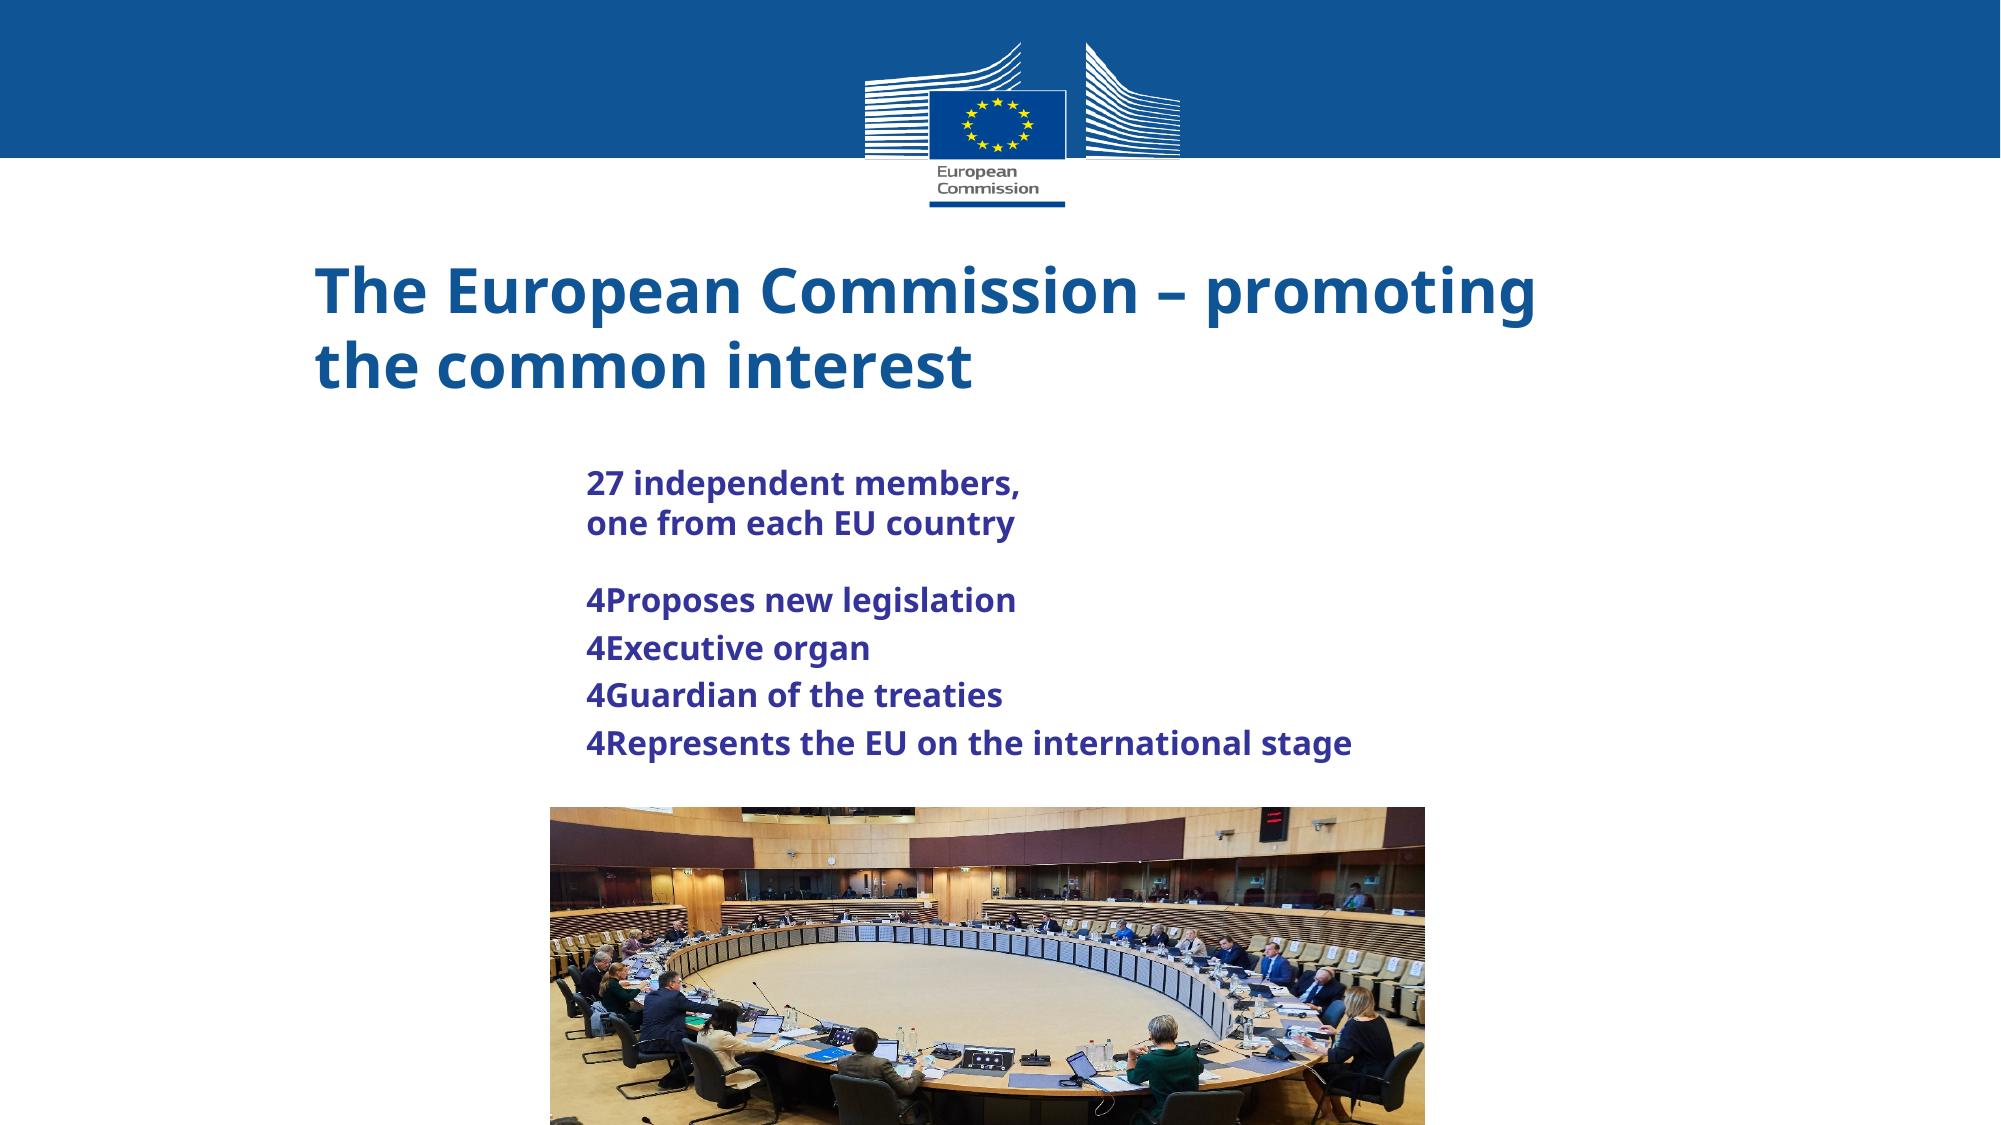

# The European Commission – promoting the common interest
27 independent members,
one from each EU country
4Proposes new legislation
4Executive organ
4Guardian of the treaties
4Represents the EU on the international stage